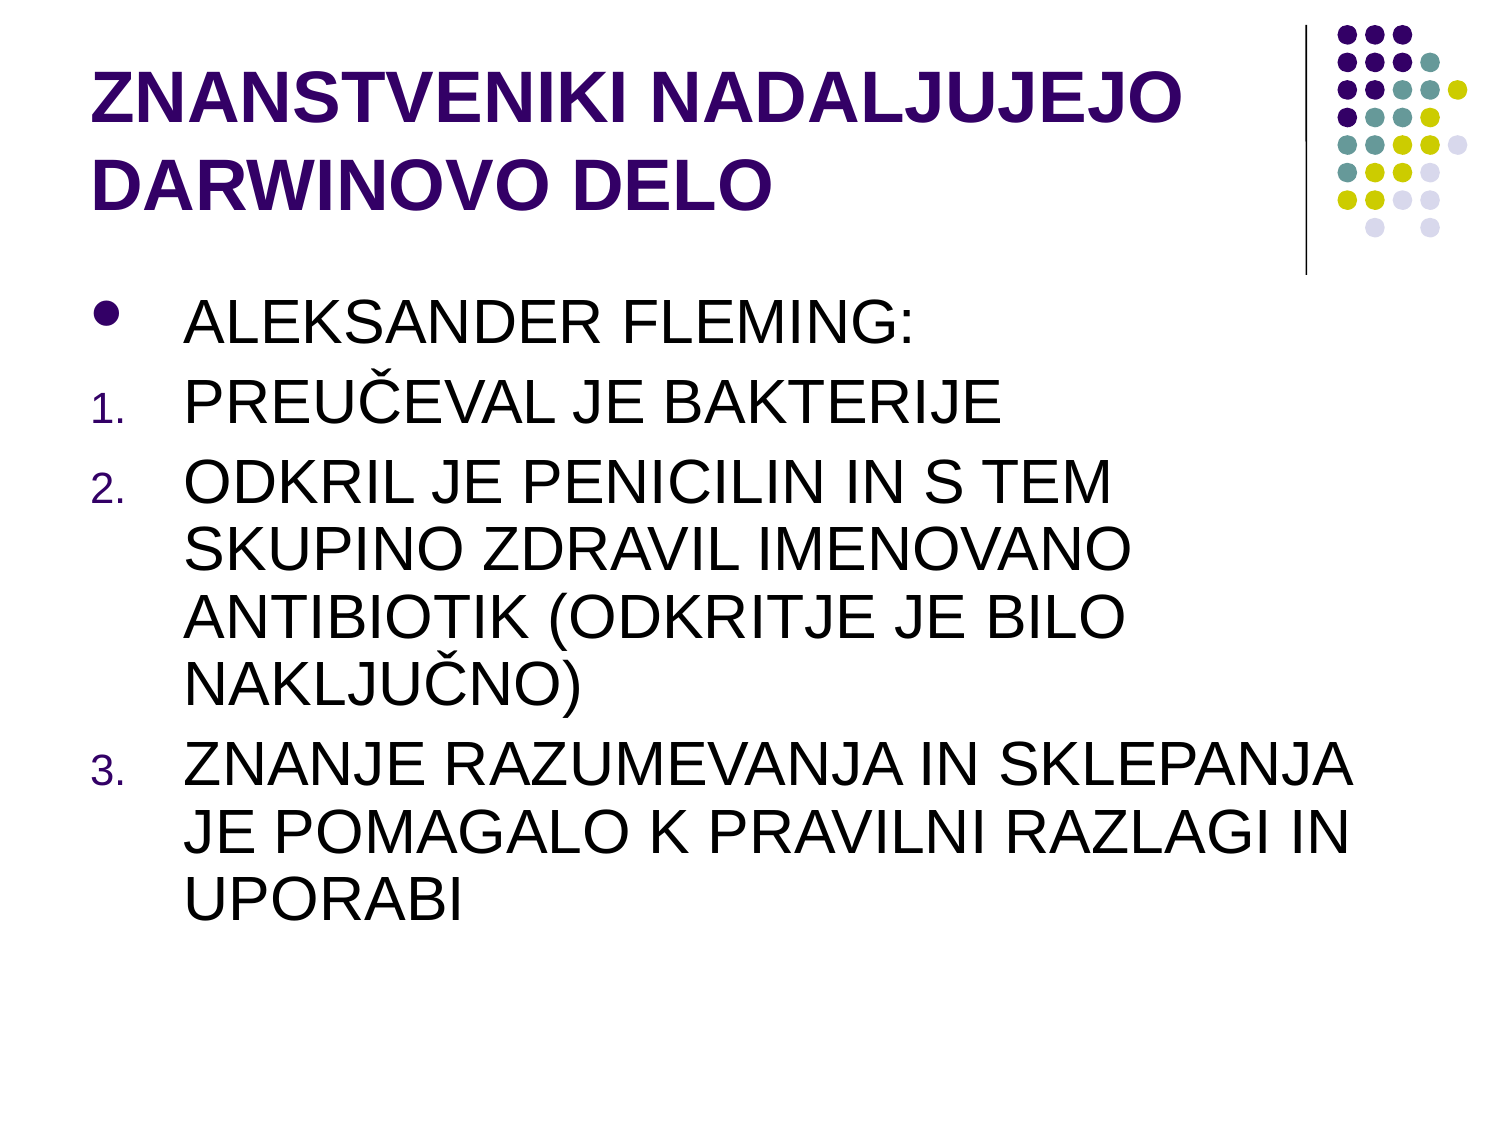

# ZNANSTVENIKI NADALJUJEJO DARWINOVO DELO
ALEKSANDER FLEMING:
PREUČEVAL JE BAKTERIJE
ODKRIL JE PENICILIN IN S TEM SKUPINO ZDRAVIL IMENOVANO ANTIBIOTIK (ODKRITJE JE BILO NAKLJUČNO)
ZNANJE RAZUMEVANJA IN SKLEPANJA JE POMAGALO K PRAVILNI RAZLAGI IN UPORABI